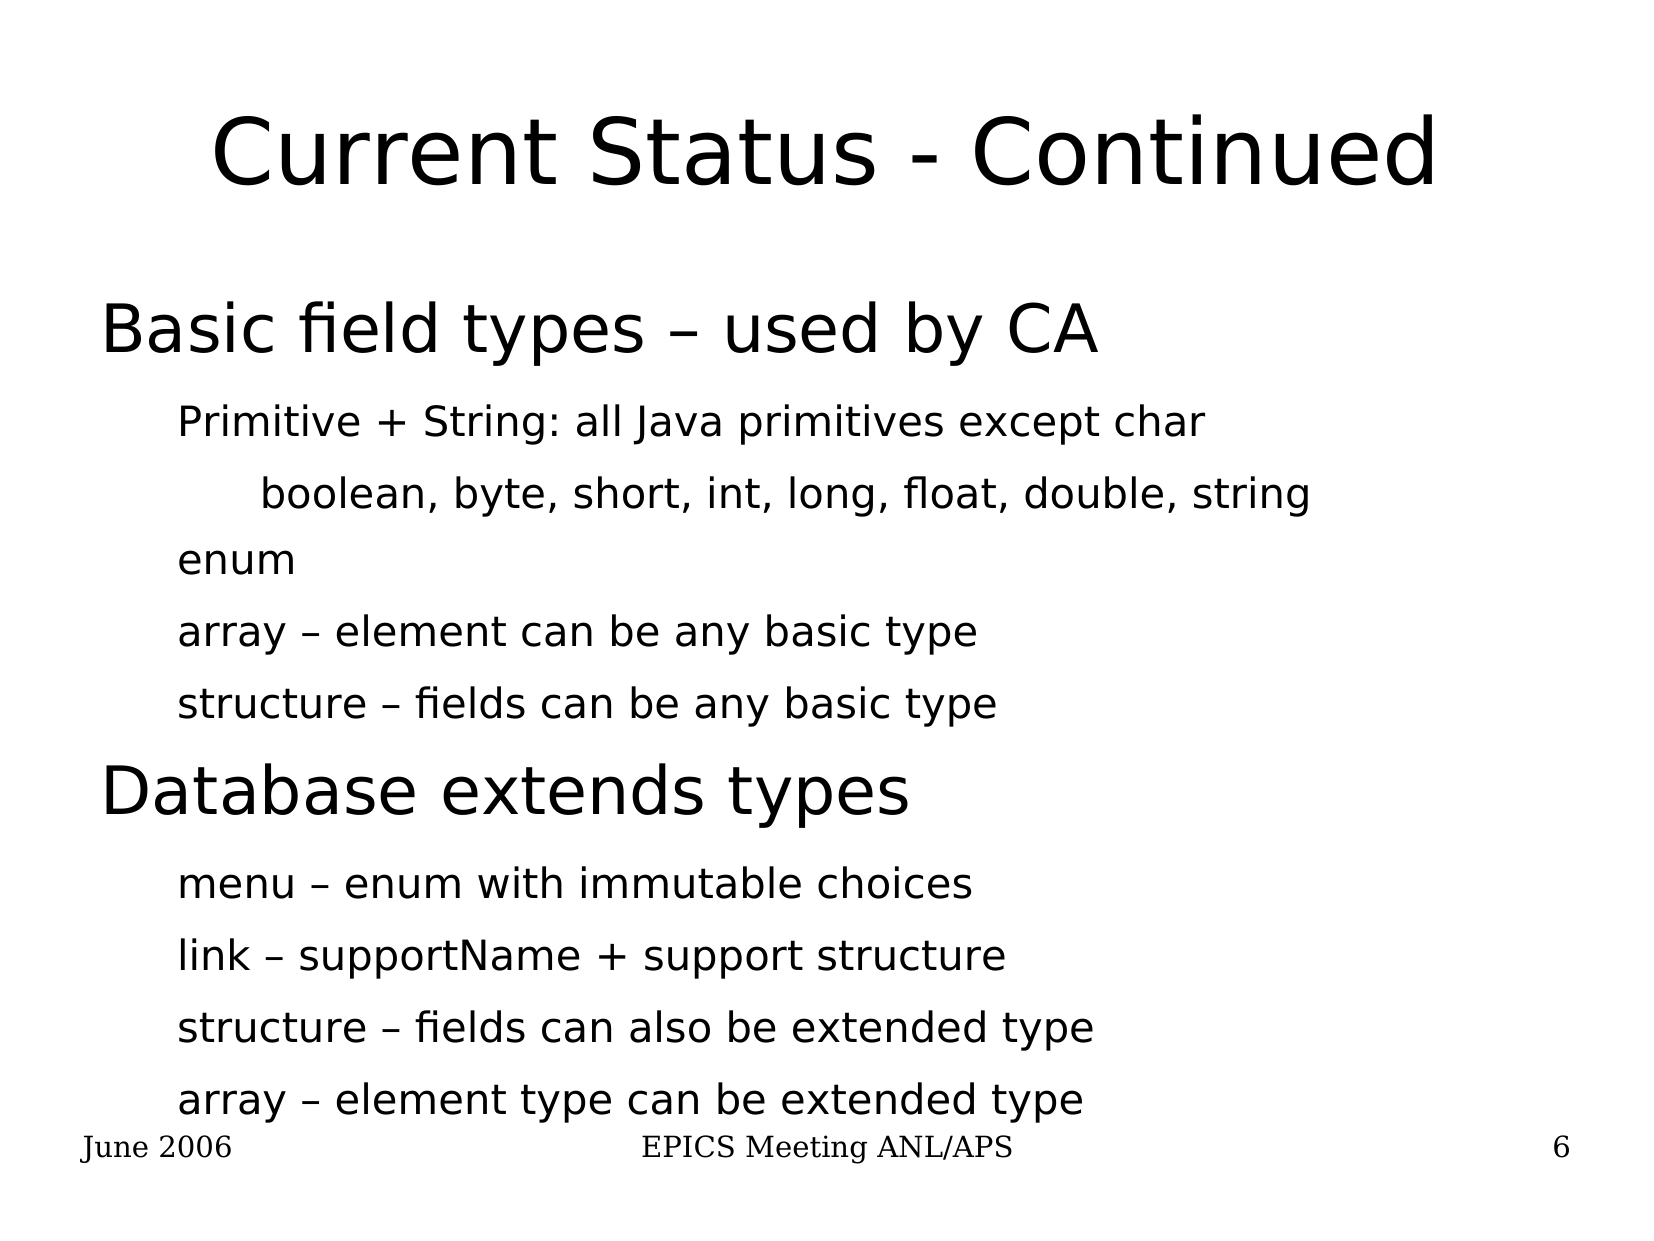

# Current Status - Continued
Basic field types – used by CA
Primitive + String: all Java primitives except char
boolean, byte, short, int, long, float, double, string
enum
array – element can be any basic type
structure – fields can be any basic type
Database extends types
menu – enum with immutable choices
link – supportName + support structure
structure – fields can also be extended type
array – element type can be extended type
June 2006
EPICS Meeting ANL/APS
6